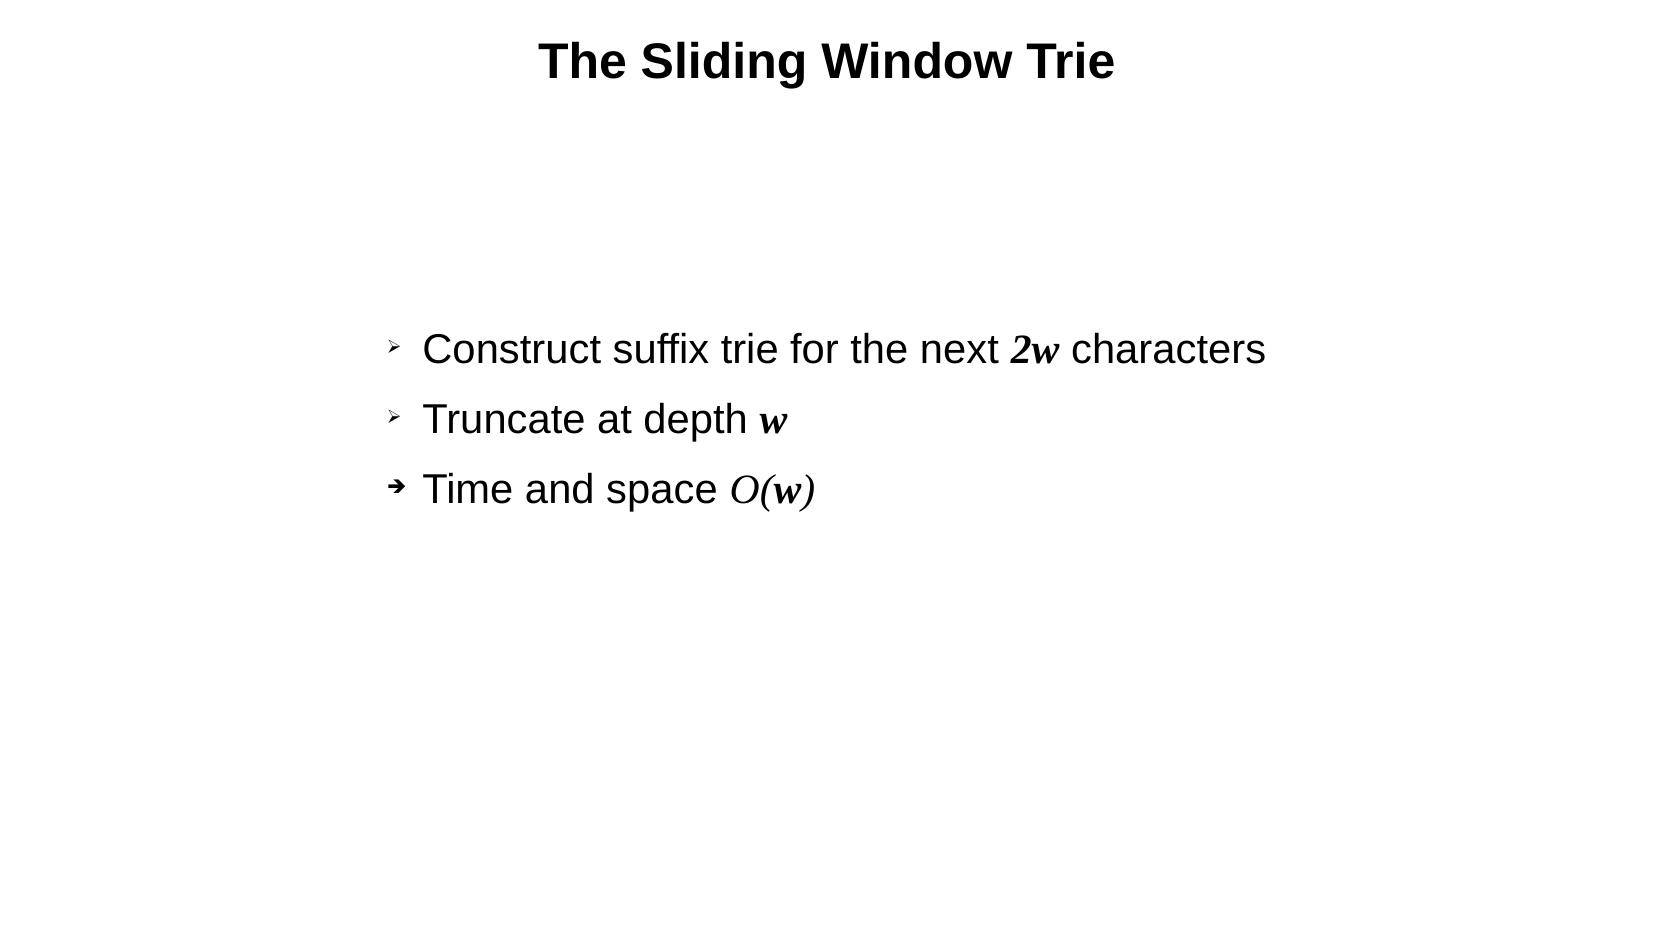

The Sliding Window Trie
Construct suffix trie for the next 2w characters
Truncate at depth w
Time and space O(w)